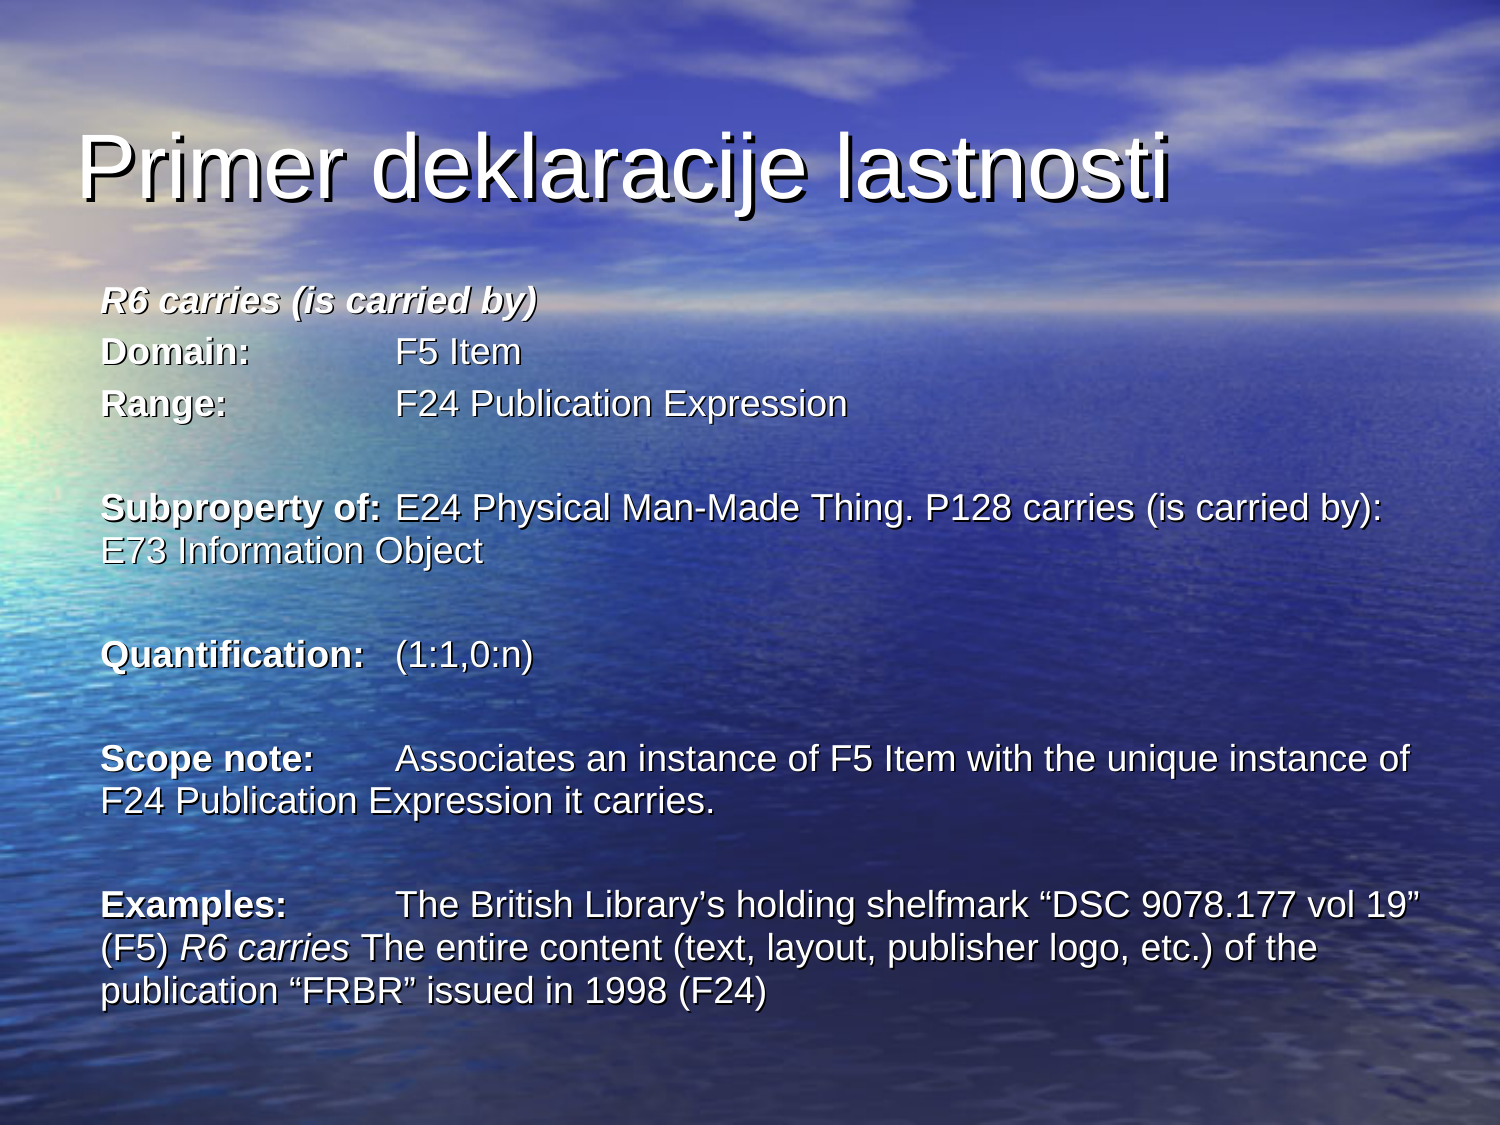

# Primer deklaracije lastnosti
R6 carries (is carried by)
Domain:		F5 Item
Range:			F24 Publication Expression
Subproperty of:	E24 Physical Man-Made Thing. P128 carries (is carried by): E73 Information Object
Quantification:	(1:1,0:n)
Scope note:	 	Associates an instance of F5 Item with the unique instance of F24 Publication Expression it carries.
Examples:		The British Library’s holding shelfmark “DSC 9078.177 vol 19” (F5) R6 carries The entire content (text, layout, publisher logo, etc.) of the publication “FRBR” issued in 1998 (F24)